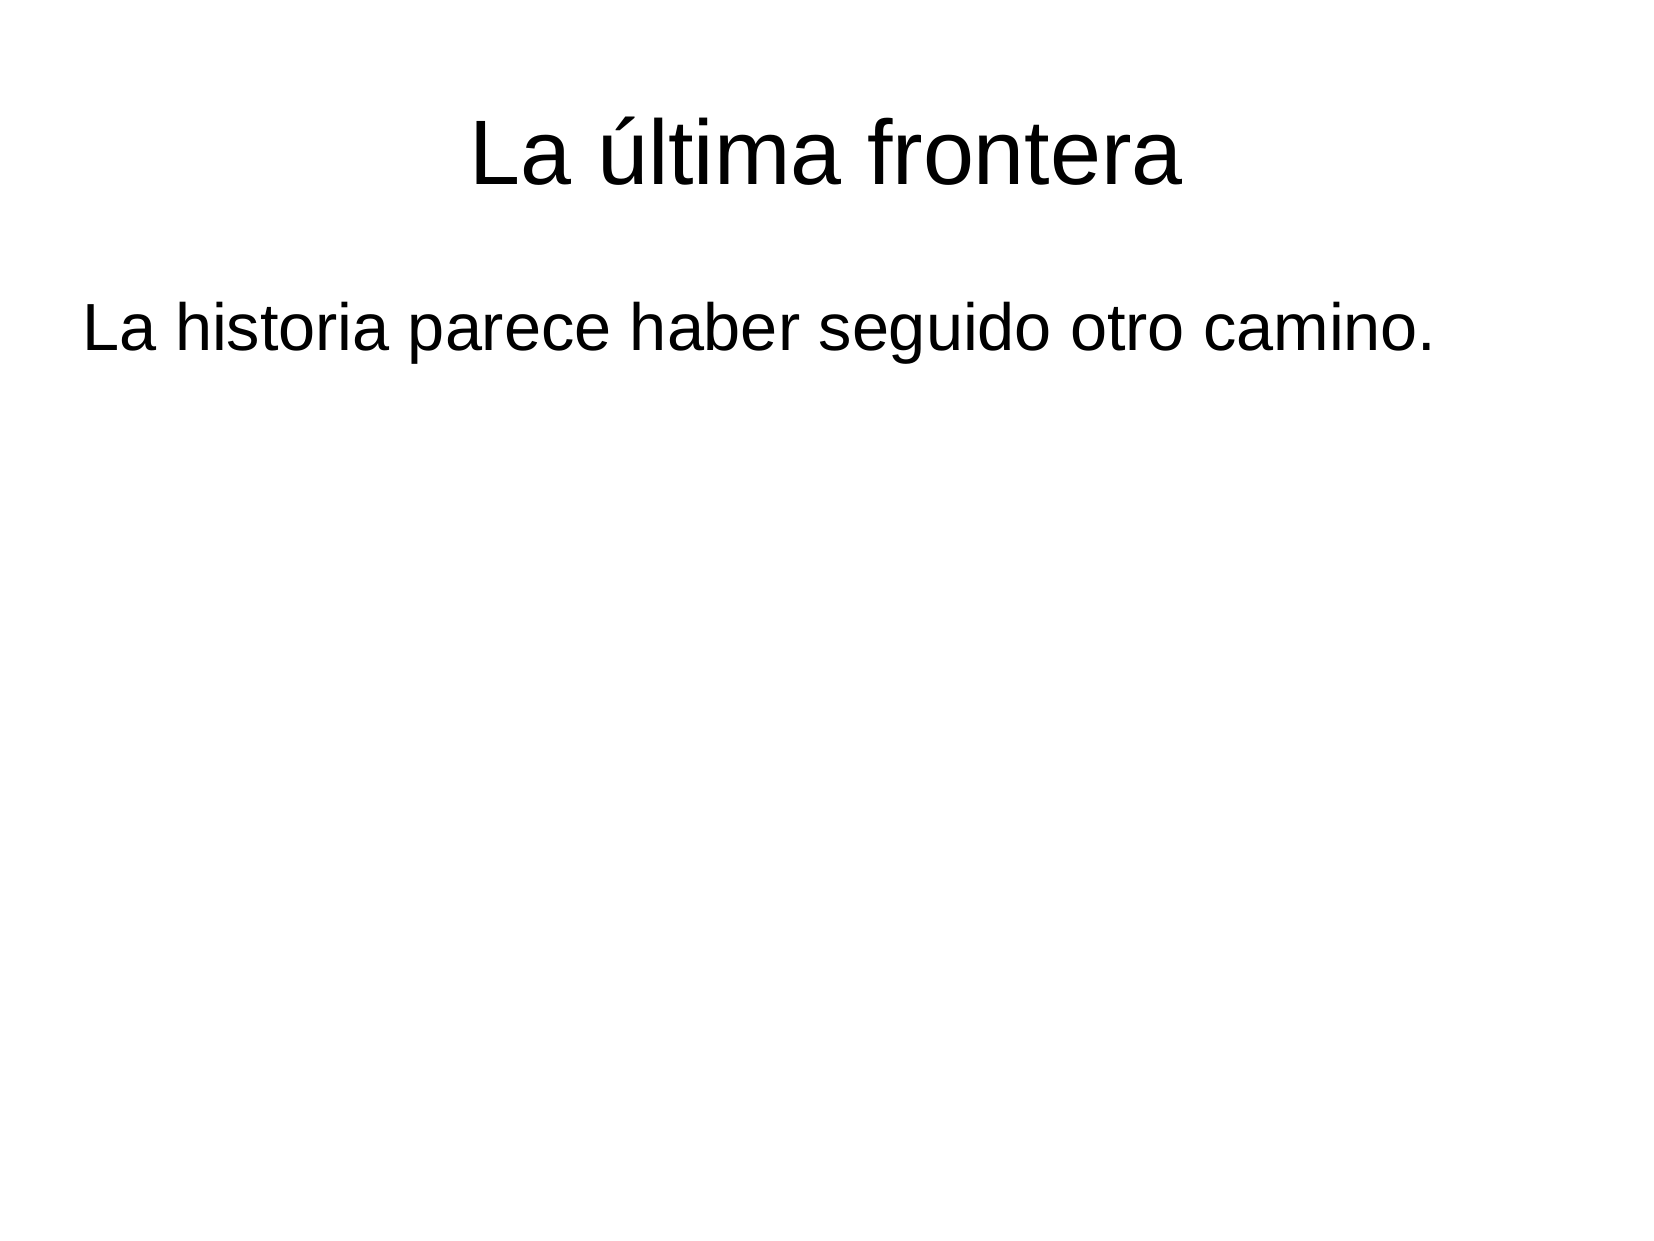

# La última frontera
La historia parece haber seguido otro camino.